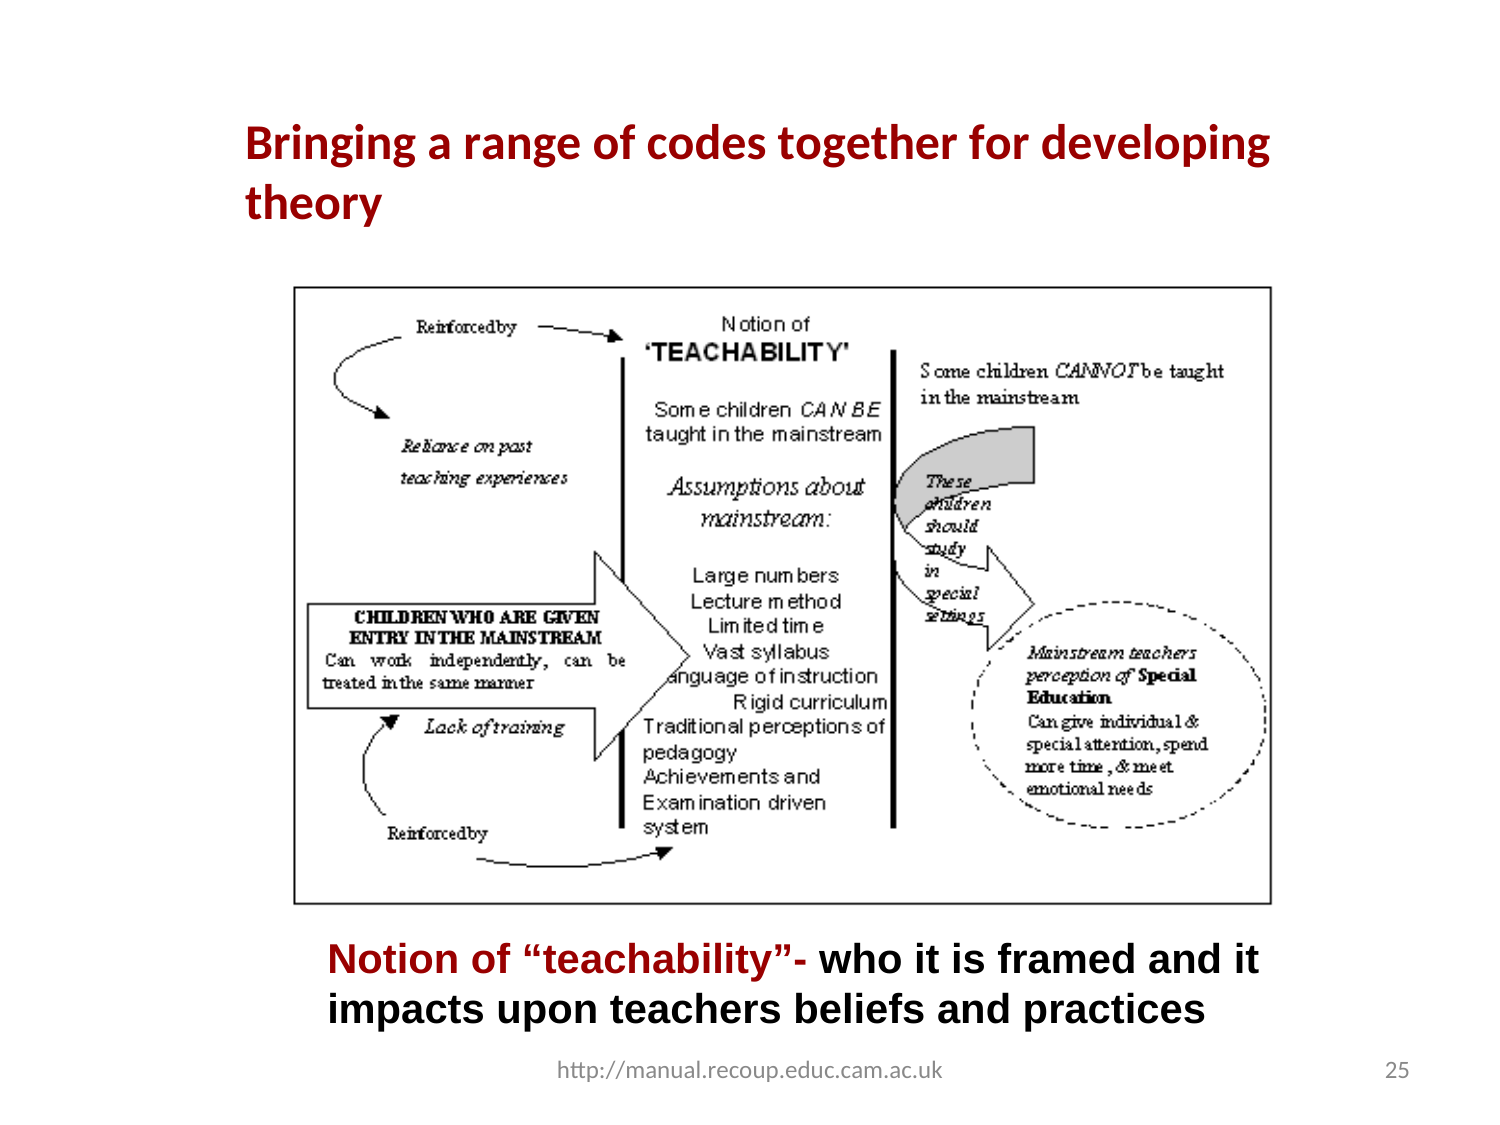

Bringing a range of codes together for developing theory
Notion of “teachability”- who it is framed and it
impacts upon teachers beliefs and practices
http://manual.recoup.educ.cam.ac.uk
25